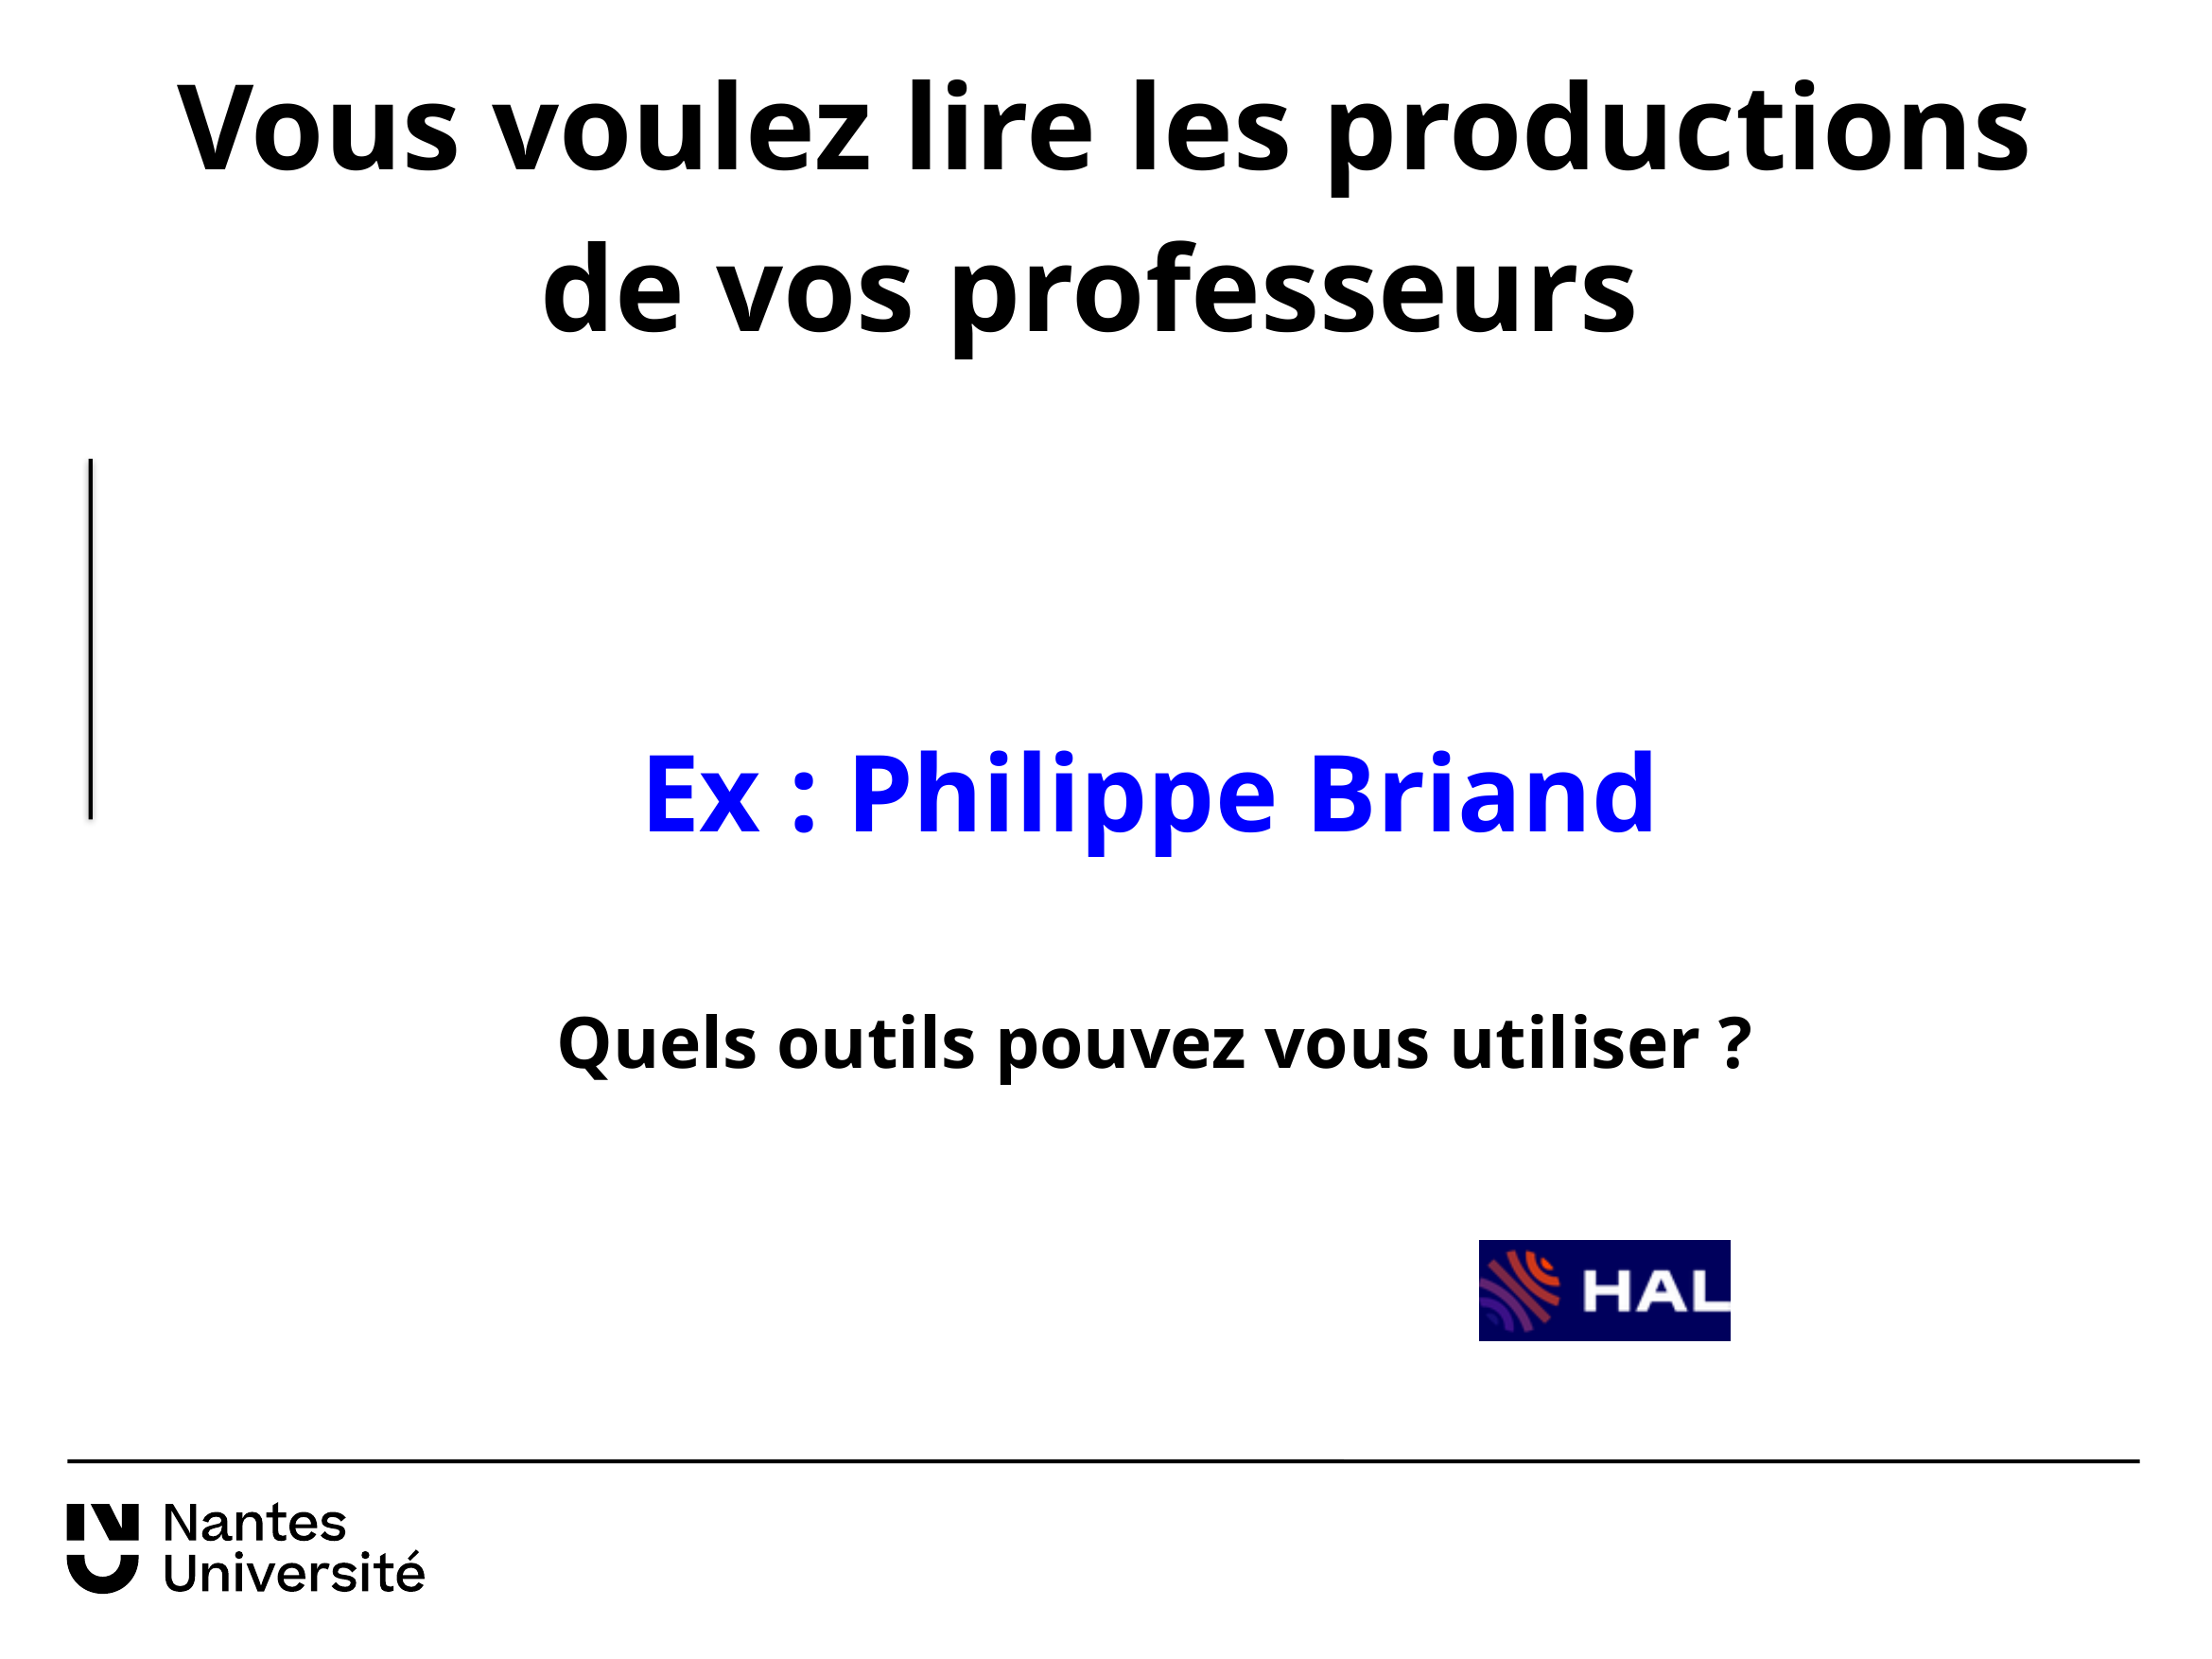

# Vous voulez lire les productions de vos professeurs
Ex : Philippe Briand
Quels outils pouvez vous utiliser ?